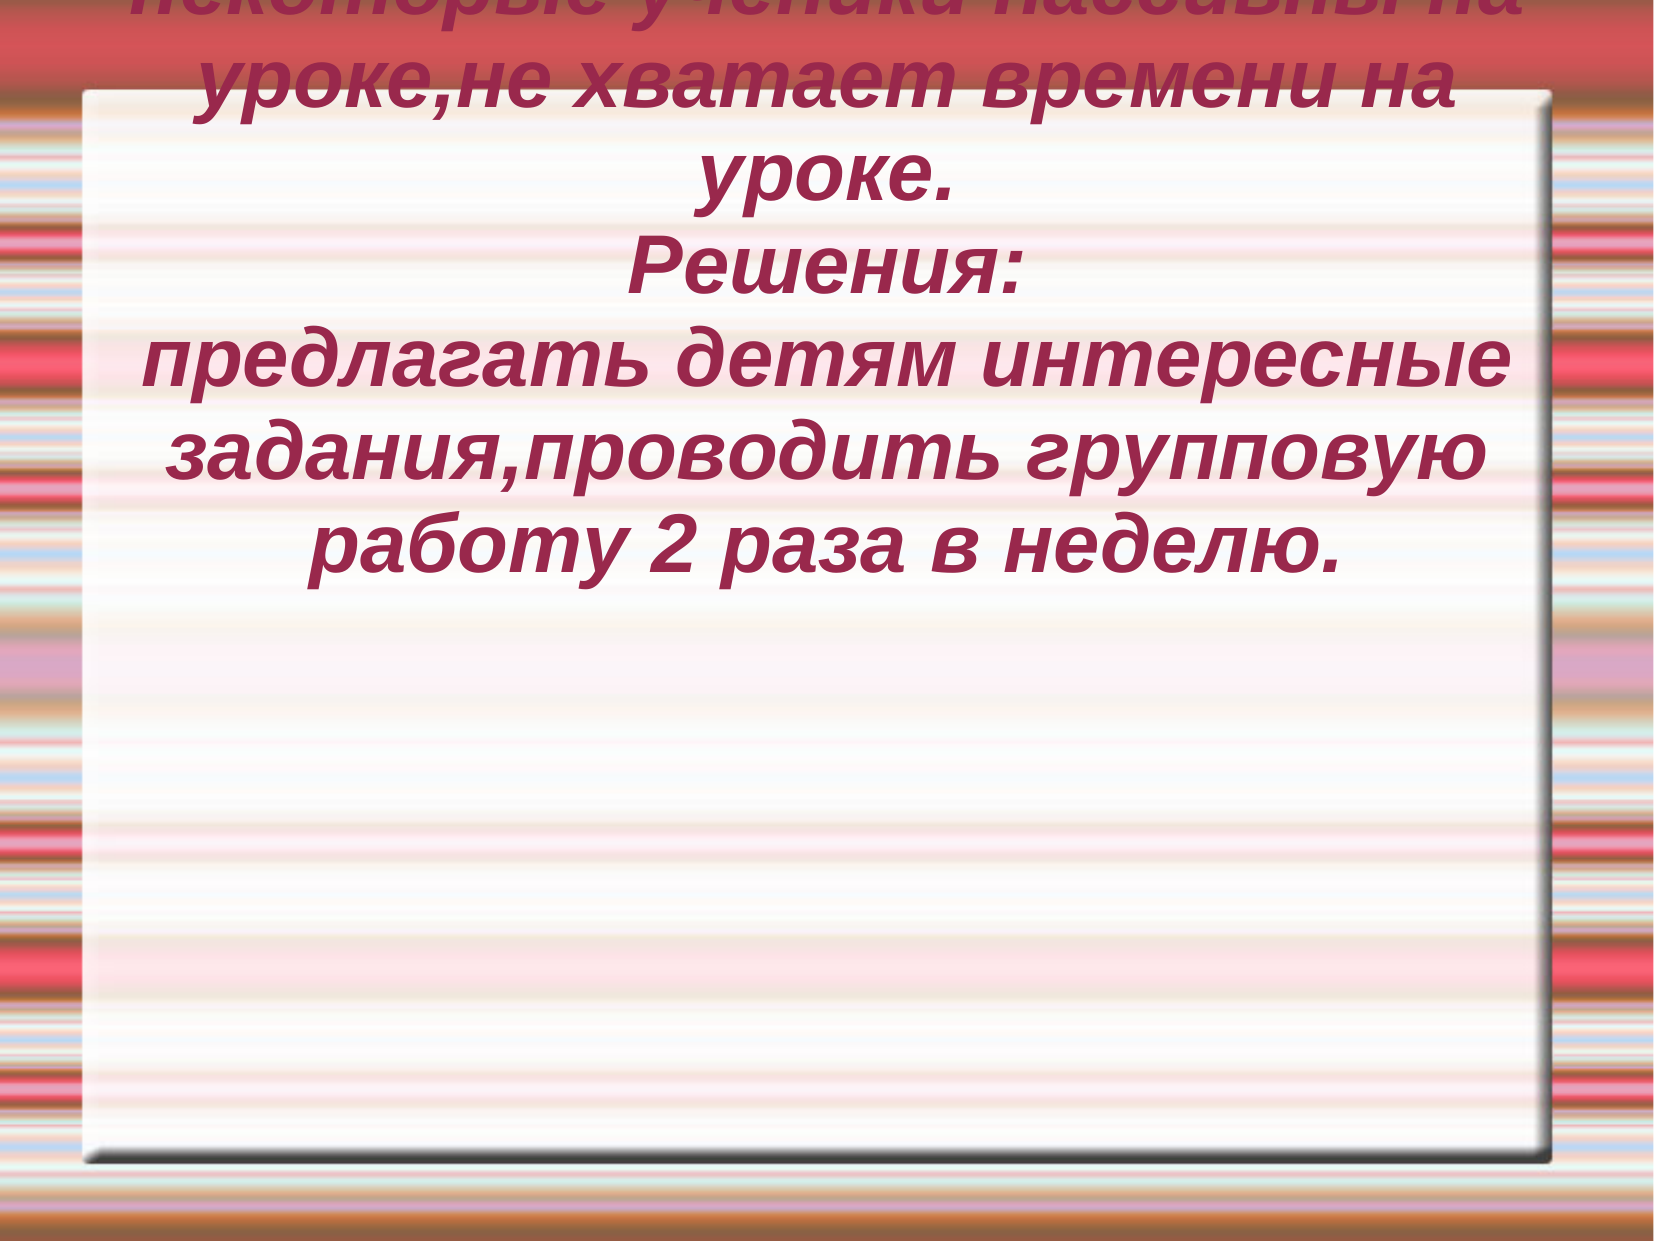

# Трудности и решения. Трудности: некоторые ученики пассивны на уроке,не хватает времени на уроке. Решения: предлагать детям интересные задания,проводить групповую работу 2 раза в неделю.